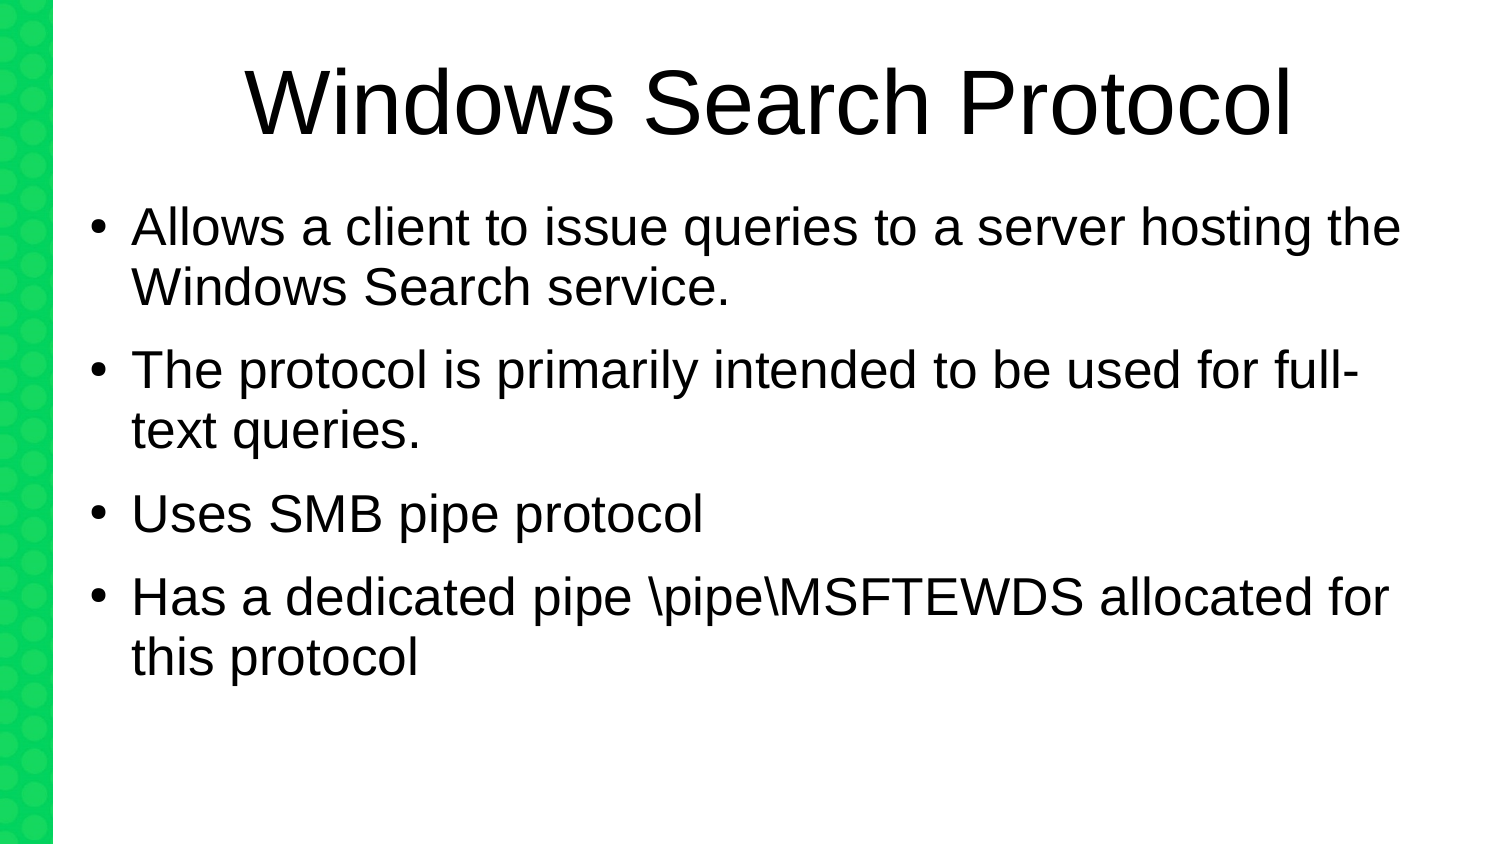

# Windows Search Protocol
Allows a client to issue queries to a server hosting the Windows Search service.
The protocol is primarily intended to be used for full-text queries.
Uses SMB pipe protocol
Has a dedicated pipe \pipe\MSFTEWDS allocated for this protocol